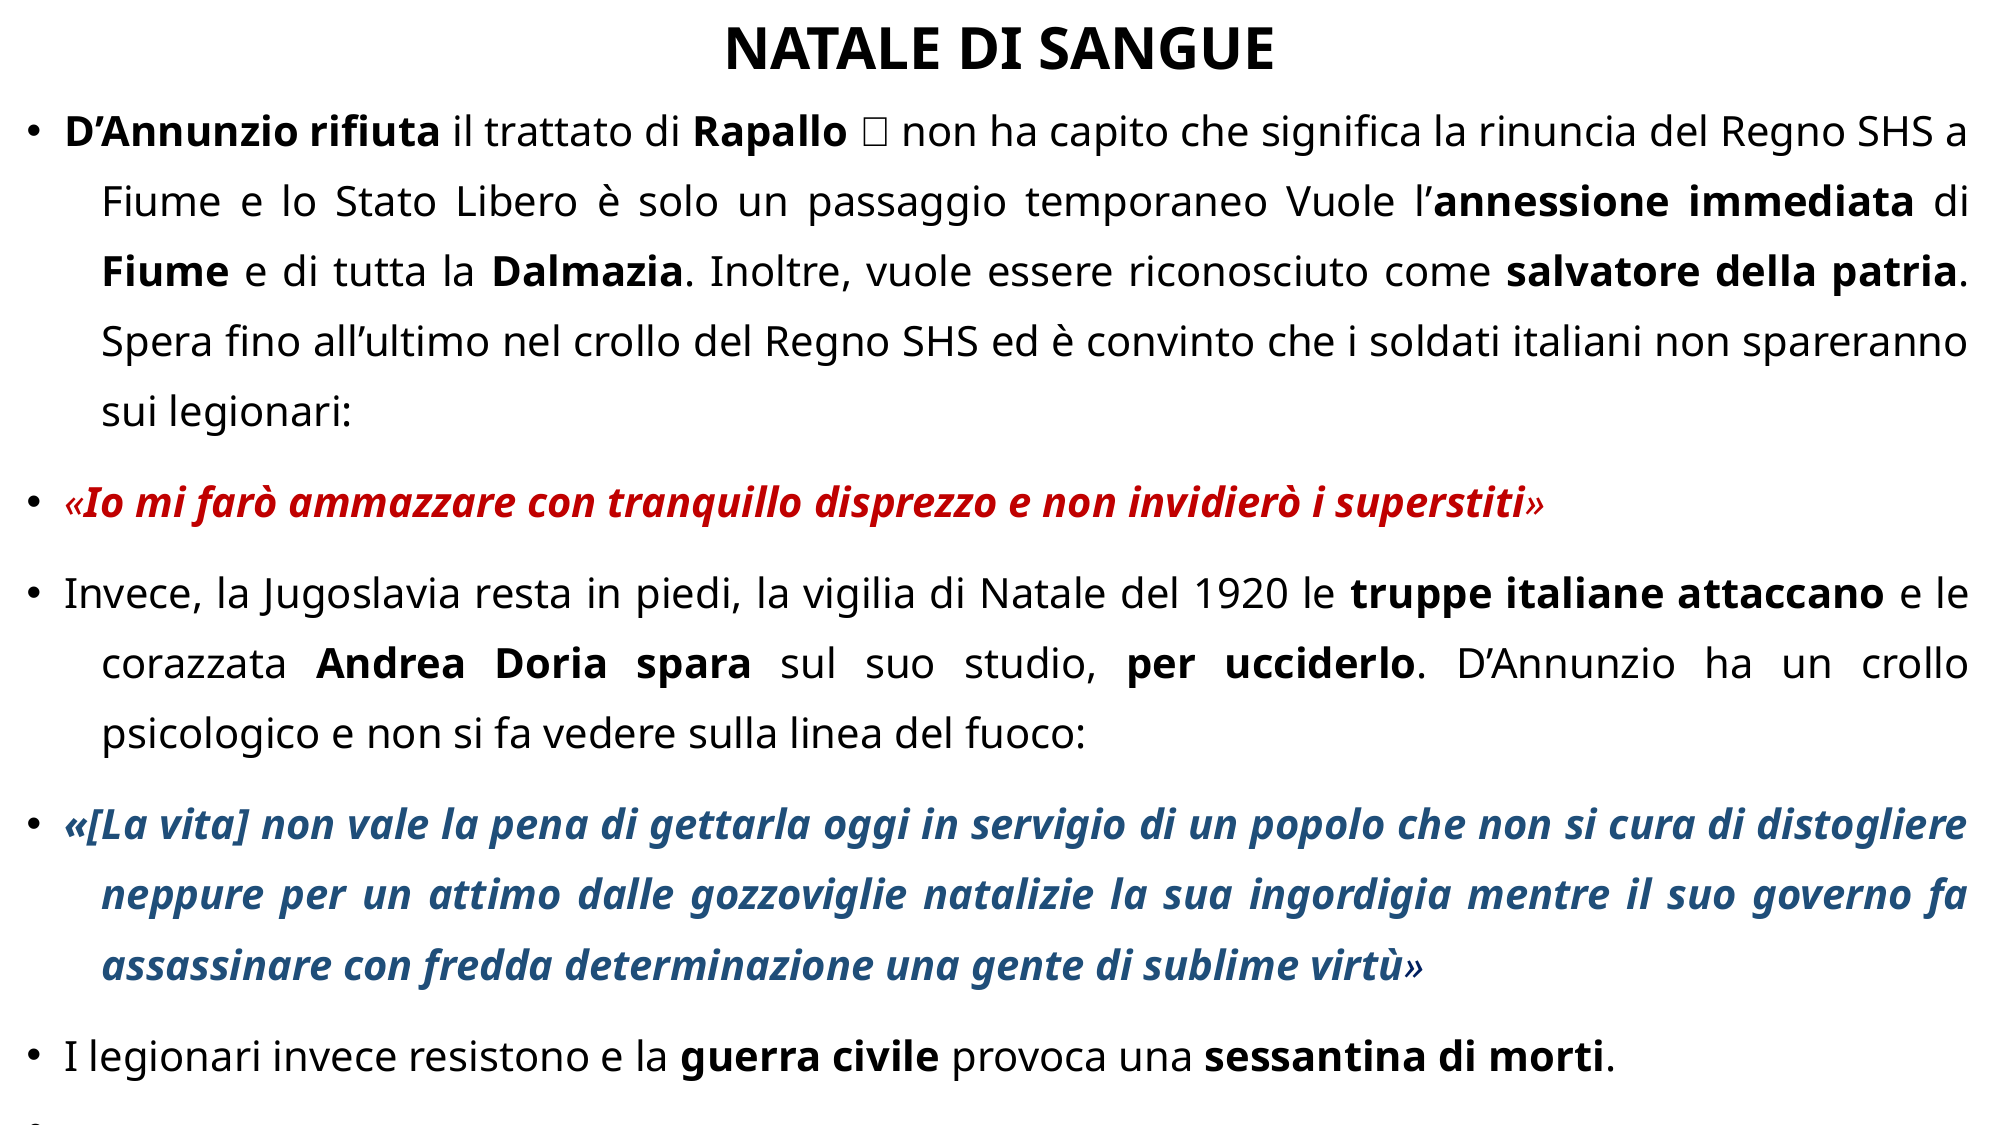

# NATALE DI SANGUE
D’Annunzio rifiuta il trattato di Rapallo  non ha capito che significa la rinuncia del Regno SHS a Fiume e lo Stato Libero è solo un passaggio temporaneo Vuole l’annessione immediata di Fiume e di tutta la Dalmazia. Inoltre, vuole essere riconosciuto come salvatore della patria. Spera fino all’ultimo nel crollo del Regno SHS ed è convinto che i soldati italiani non spareranno sui legionari:
«Io mi farò ammazzare con tranquillo disprezzo e non invidierò i superstiti»
Invece, la Jugoslavia resta in piedi, la vigilia di Natale del 1920 le truppe italiane attaccano e le corazzata Andrea Doria spara sul suo studio, per ucciderlo. D’Annunzio ha un crollo psicologico e non si fa vedere sulla linea del fuoco:
«[La vita] non vale la pena di gettarla oggi in servigio di un popolo che non si cura di distogliere neppure per un attimo dalle gozzoviglie natalizie la sua ingordigia mentre il suo governo fa assassinare con fredda determinazione una gente di sublime virtù»
I legionari invece resistono e la guerra civile provoca una sessantina di morti.